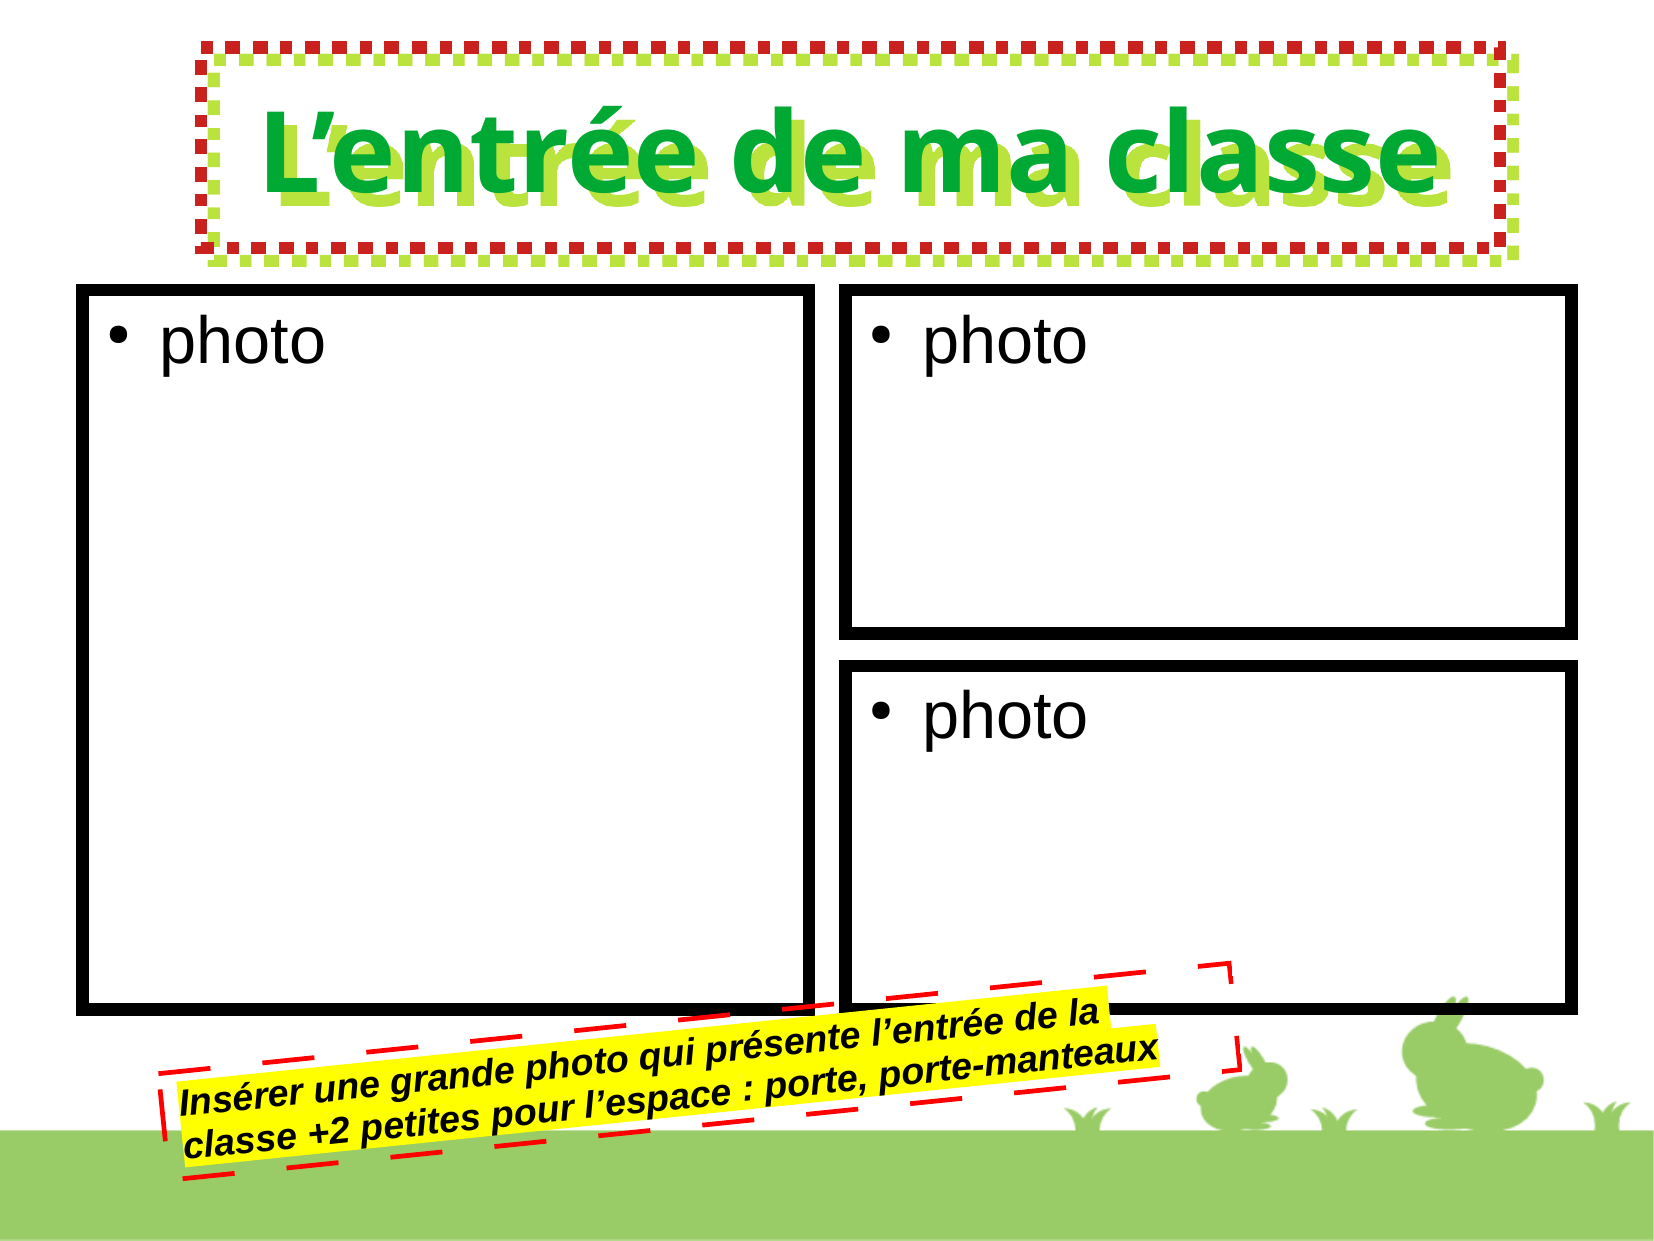

# L’entrée de ma classe
photo
photo
photo